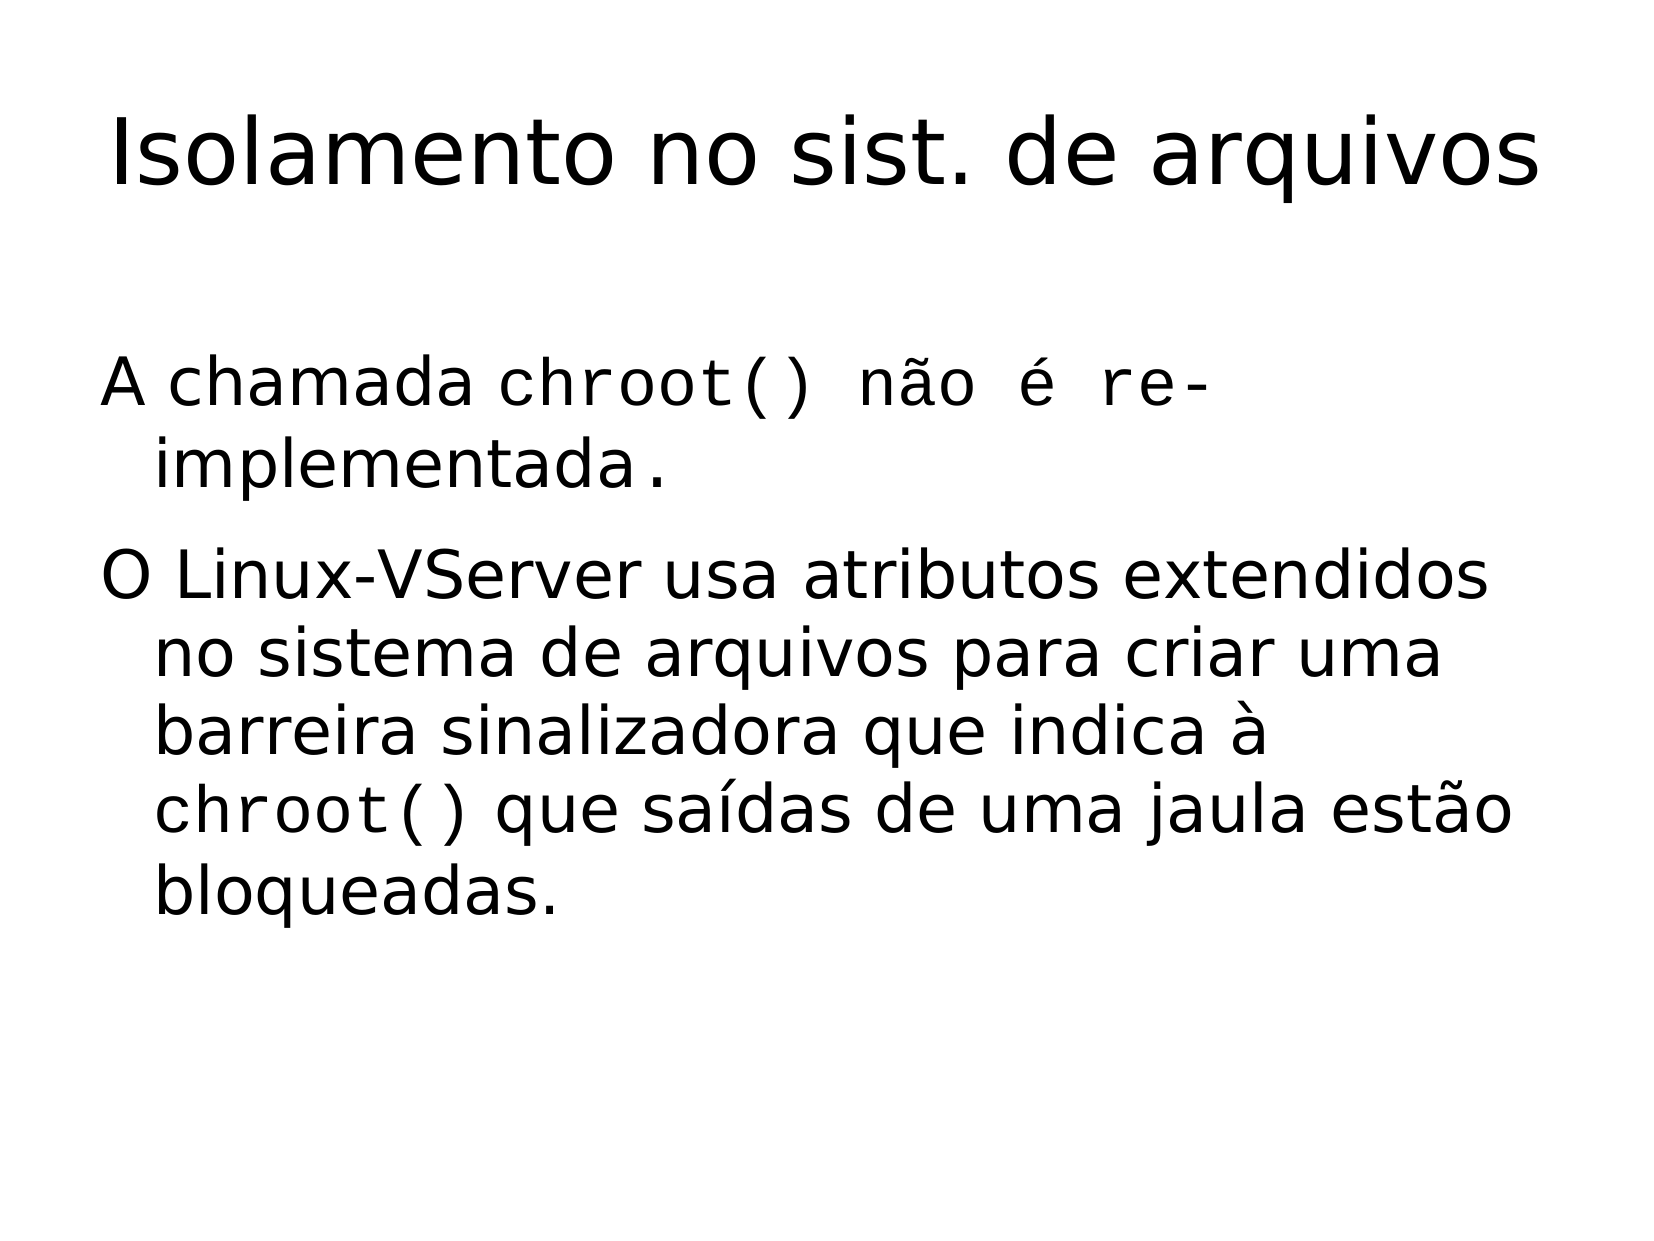

# Isolamento no sist. de arquivos
A chamada chroot() não é re-implementada.
O Linux-VServer usa atributos extendidos no sistema de arquivos para criar uma barreira sinalizadora que indica à chroot() que saídas de uma jaula estão bloqueadas.